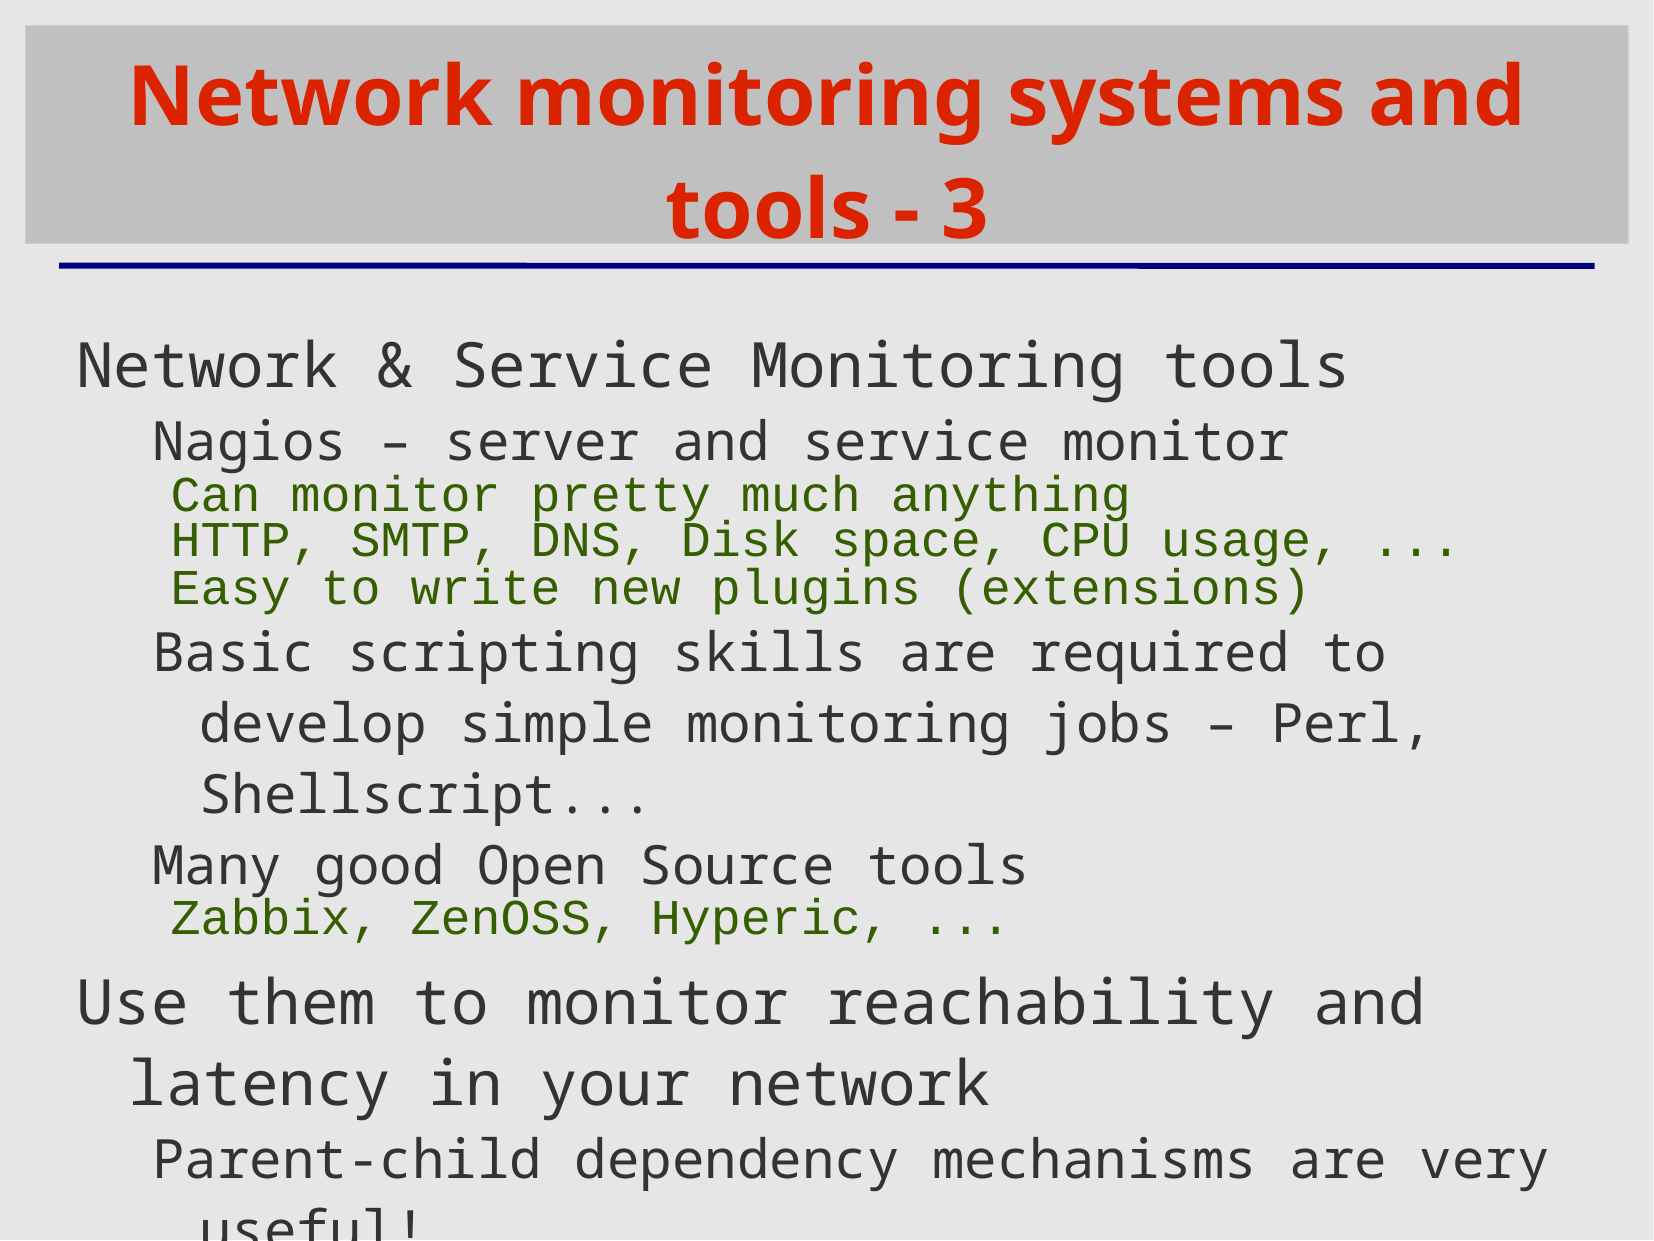

# Network monitoring systems and tools - 3
Network & Service Monitoring tools
Nagios – server and service monitor
Can monitor pretty much anything
HTTP, SMTP, DNS, Disk space, CPU usage, ...
Easy to write new plugins (extensions)‏
Basic scripting skills are required to develop simple monitoring jobs – Perl, Shellscript...
Many good Open Source tools
Zabbix, ZenOSS, Hyperic, ...
Use them to monitor reachability and latency in your network
Parent-child dependency mechanisms are very useful!